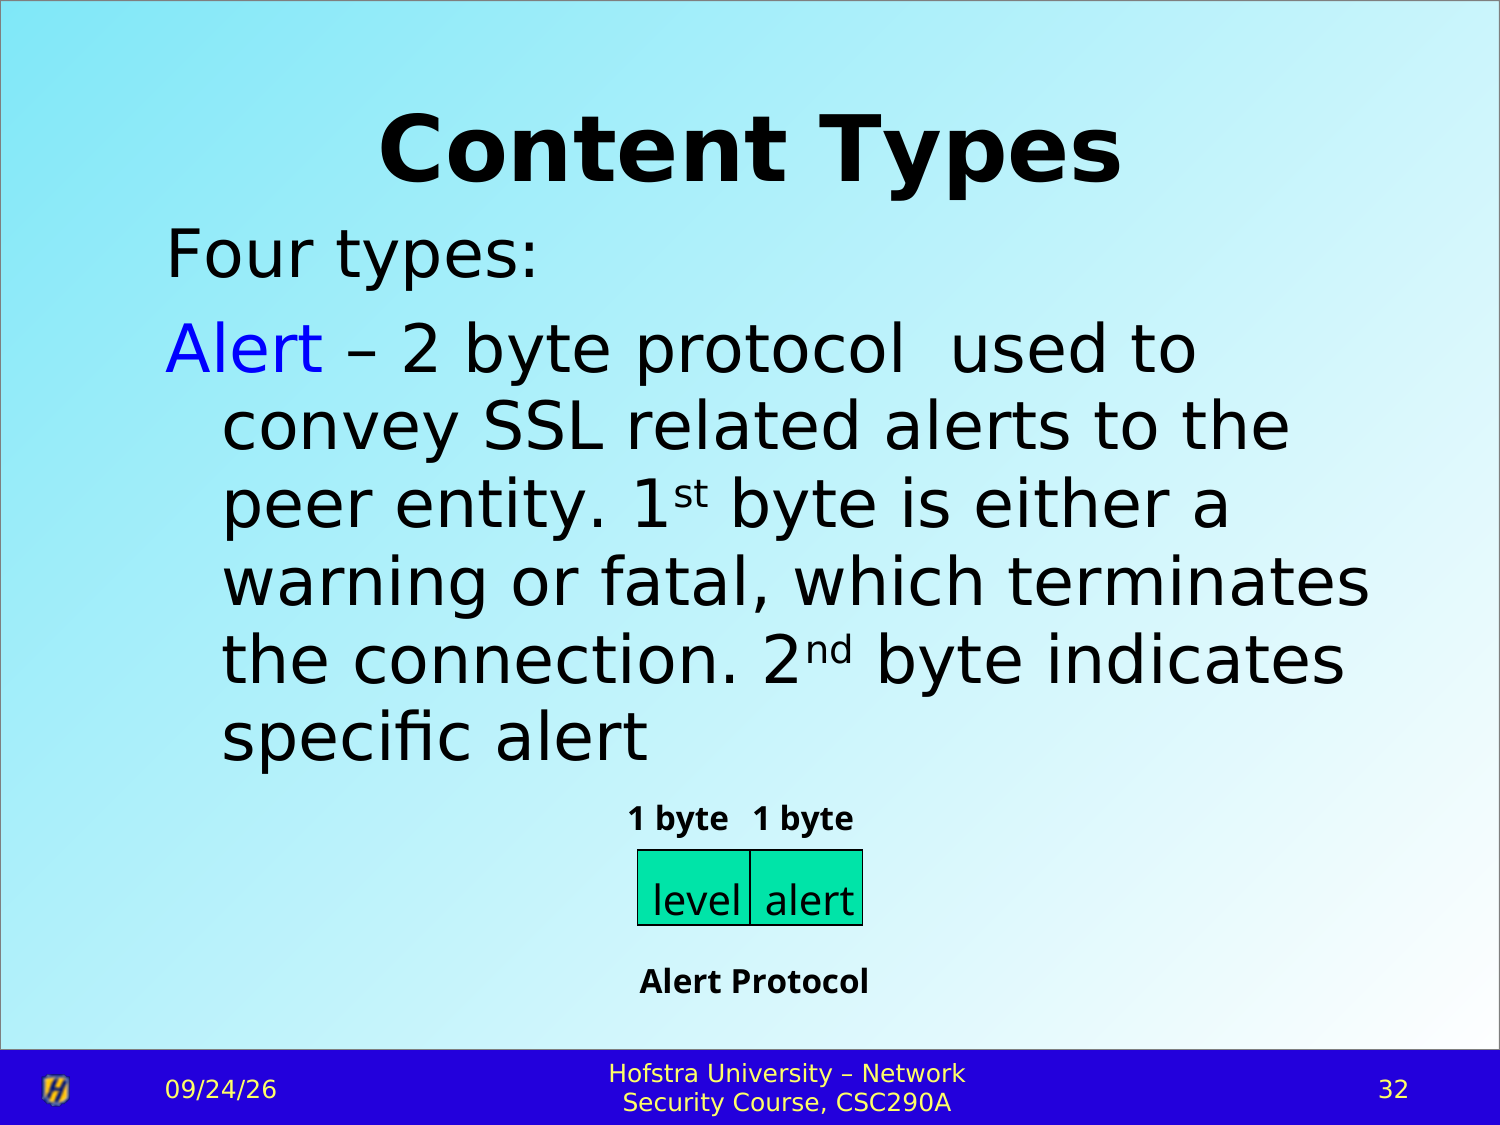

# Content Types
Four types:
Alert – 2 byte protocol used to convey SSL related alerts to the peer entity. 1st byte is either a warning or fatal, which terminates the connection. 2nd byte indicates specific alert
1 byte
1 byte
level
alert
Alert Protocol
32